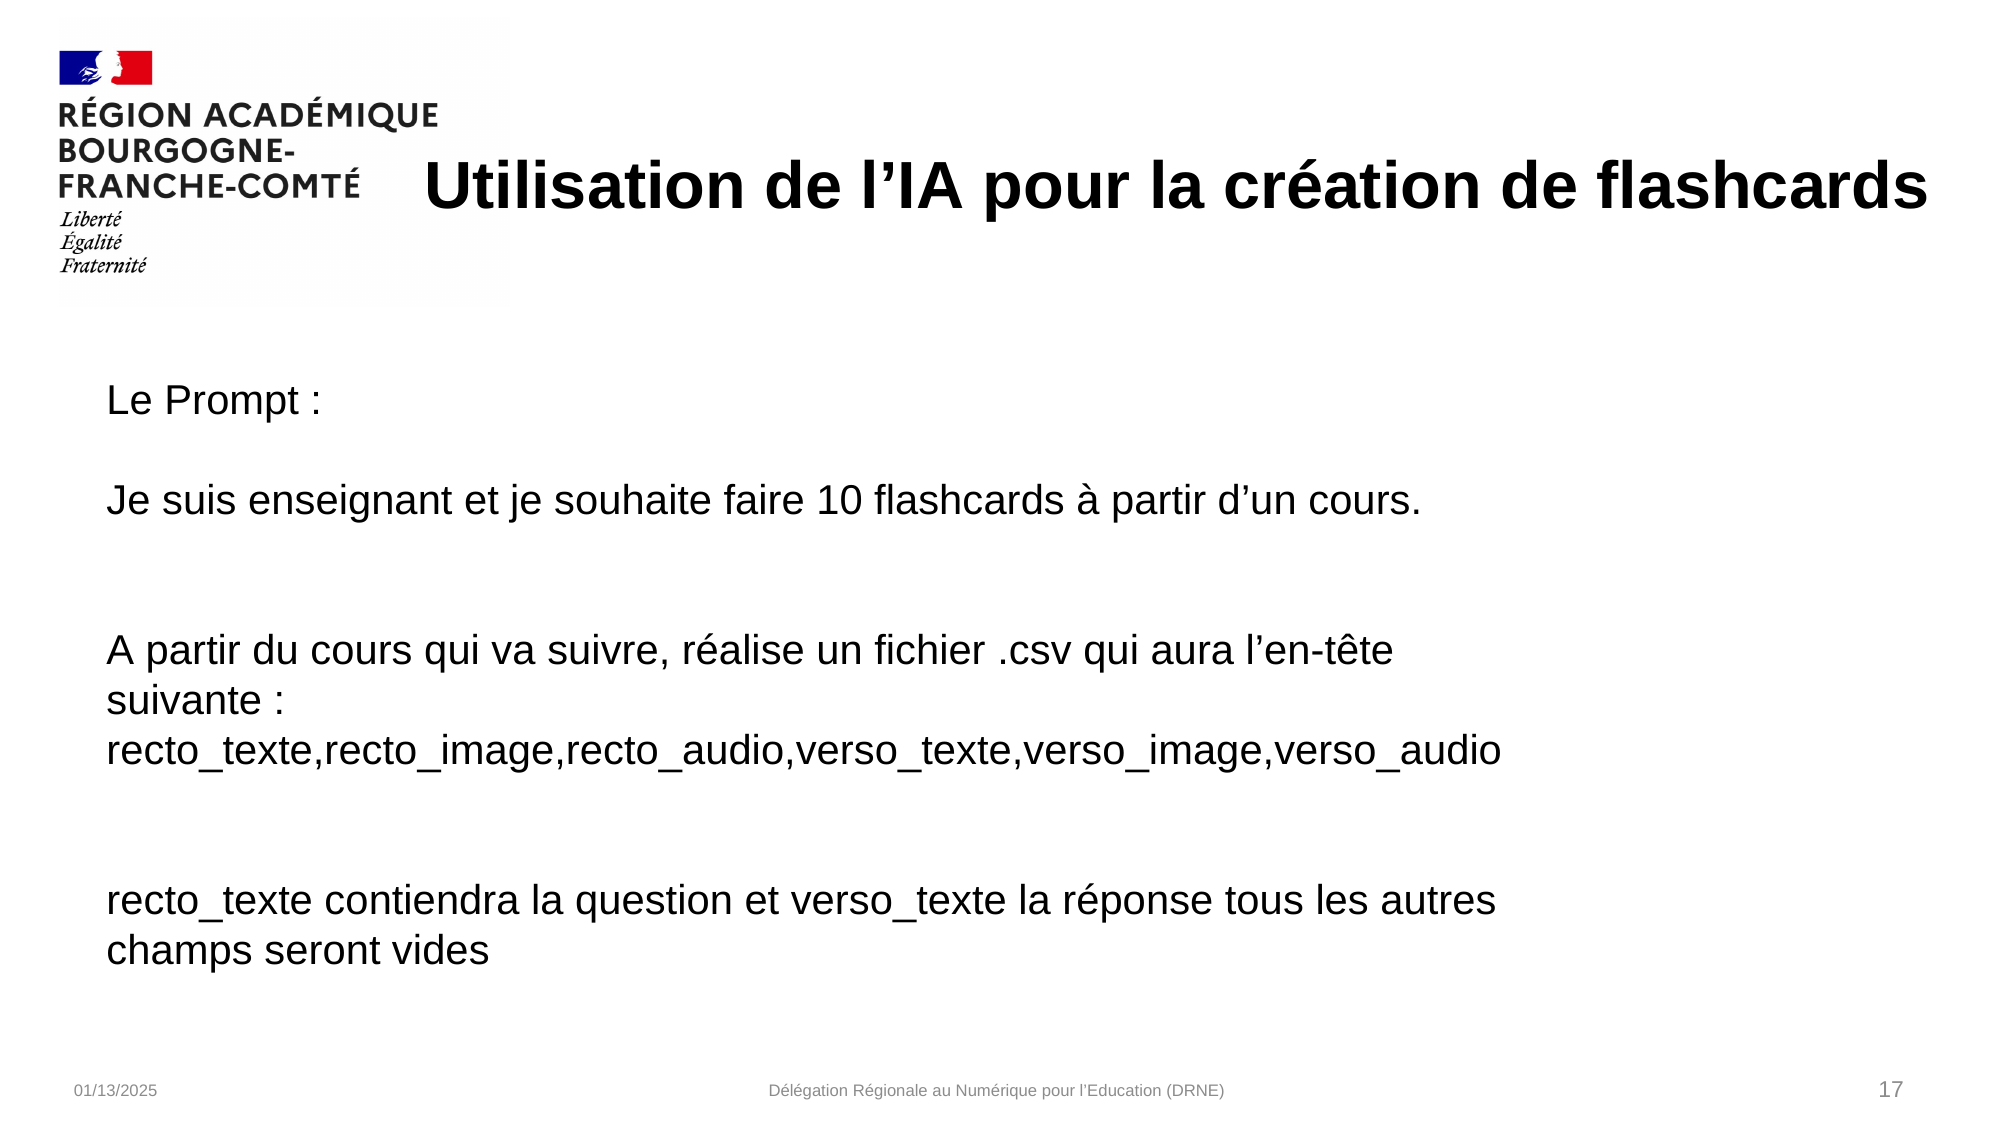

Utilisation de l’IA pour la création de flashcards
Le Prompt :
Je suis enseignant et je souhaite faire 10 flashcards à partir d’un cours.
A partir du cours qui va suivre, réalise un fichier .csv qui aura l’en-tête
suivante :
recto_texte,recto_image,recto_audio,verso_texte,verso_image,verso_audio
recto_texte contiendra la question et verso_texte la réponse tous les autres
champs seront vides
17
01/13/2025
Délégation Régionale au Numérique pour l’Education (DRNE)